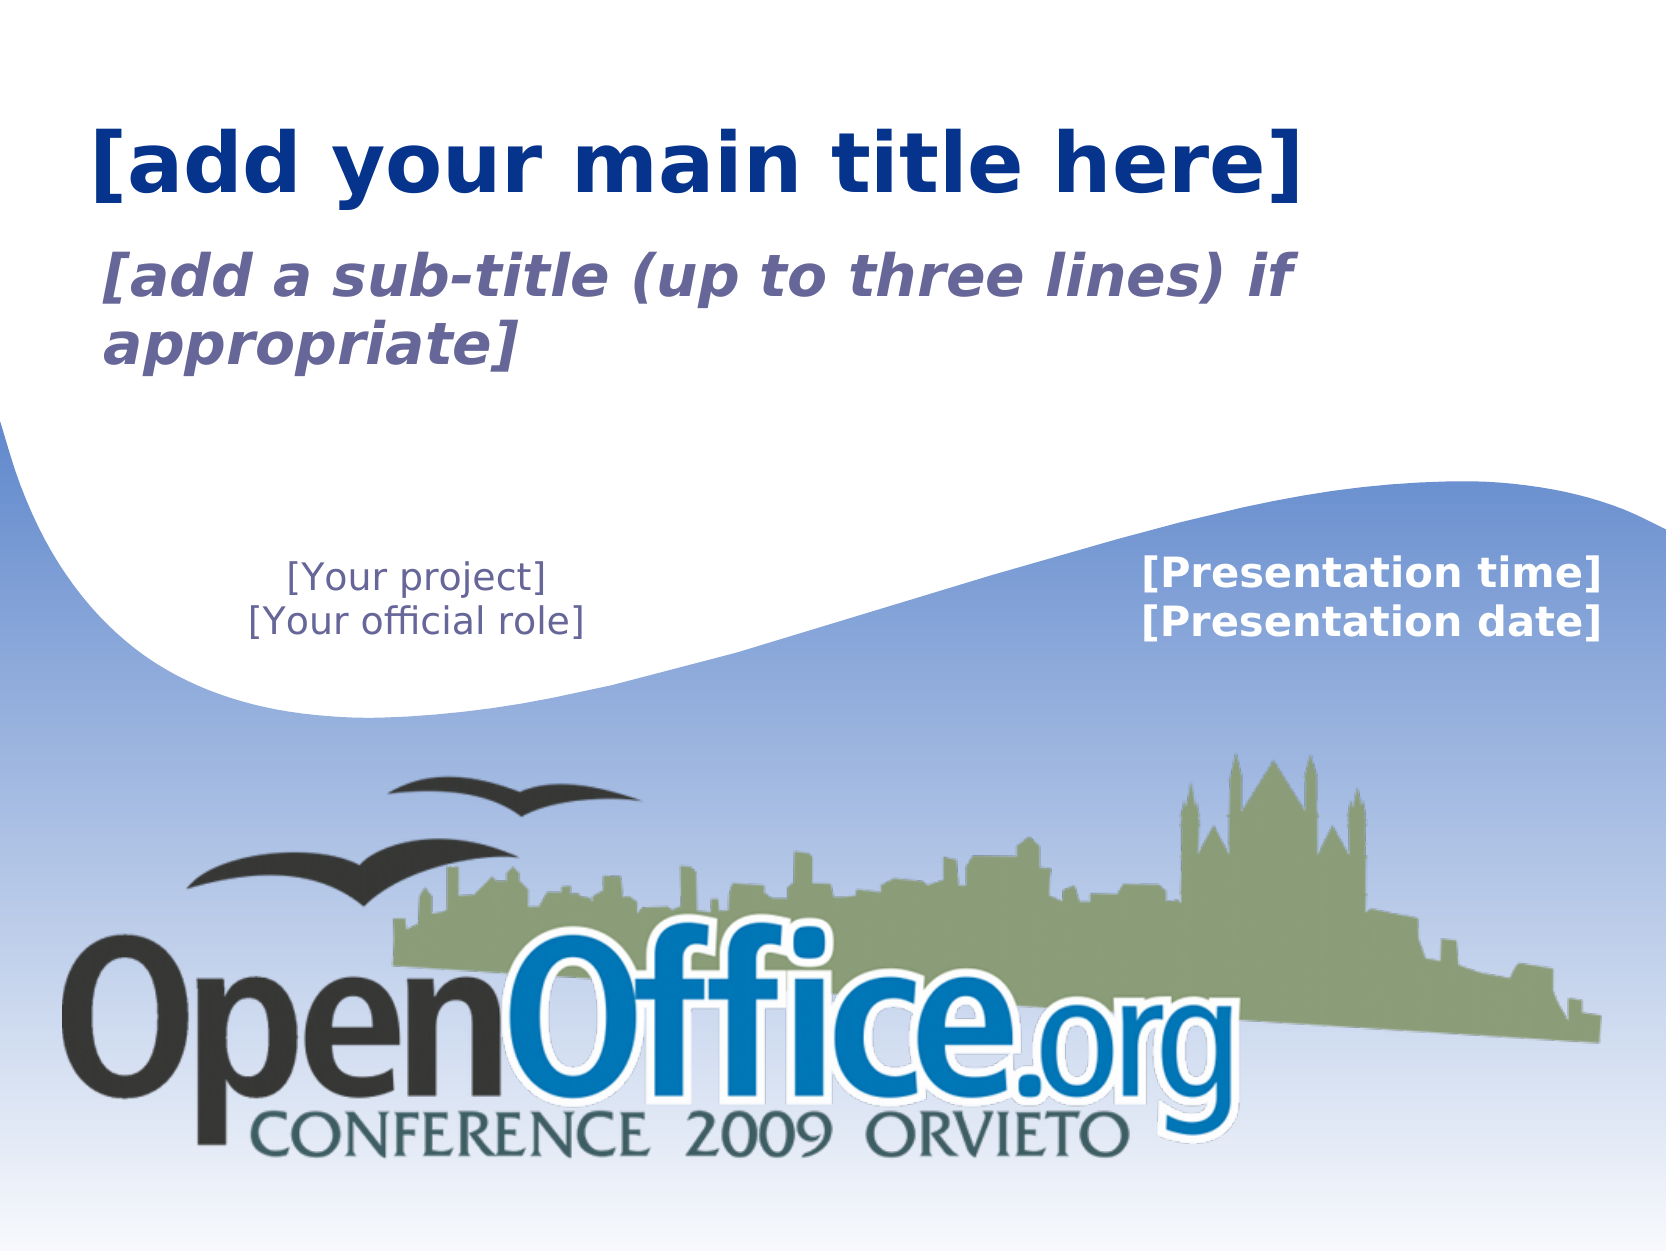

# [add your main title here]
[add a sub-title (up to three lines) if appropriate]
[Presentation time]
[Presentation date]
[Your project]
[Your official role]